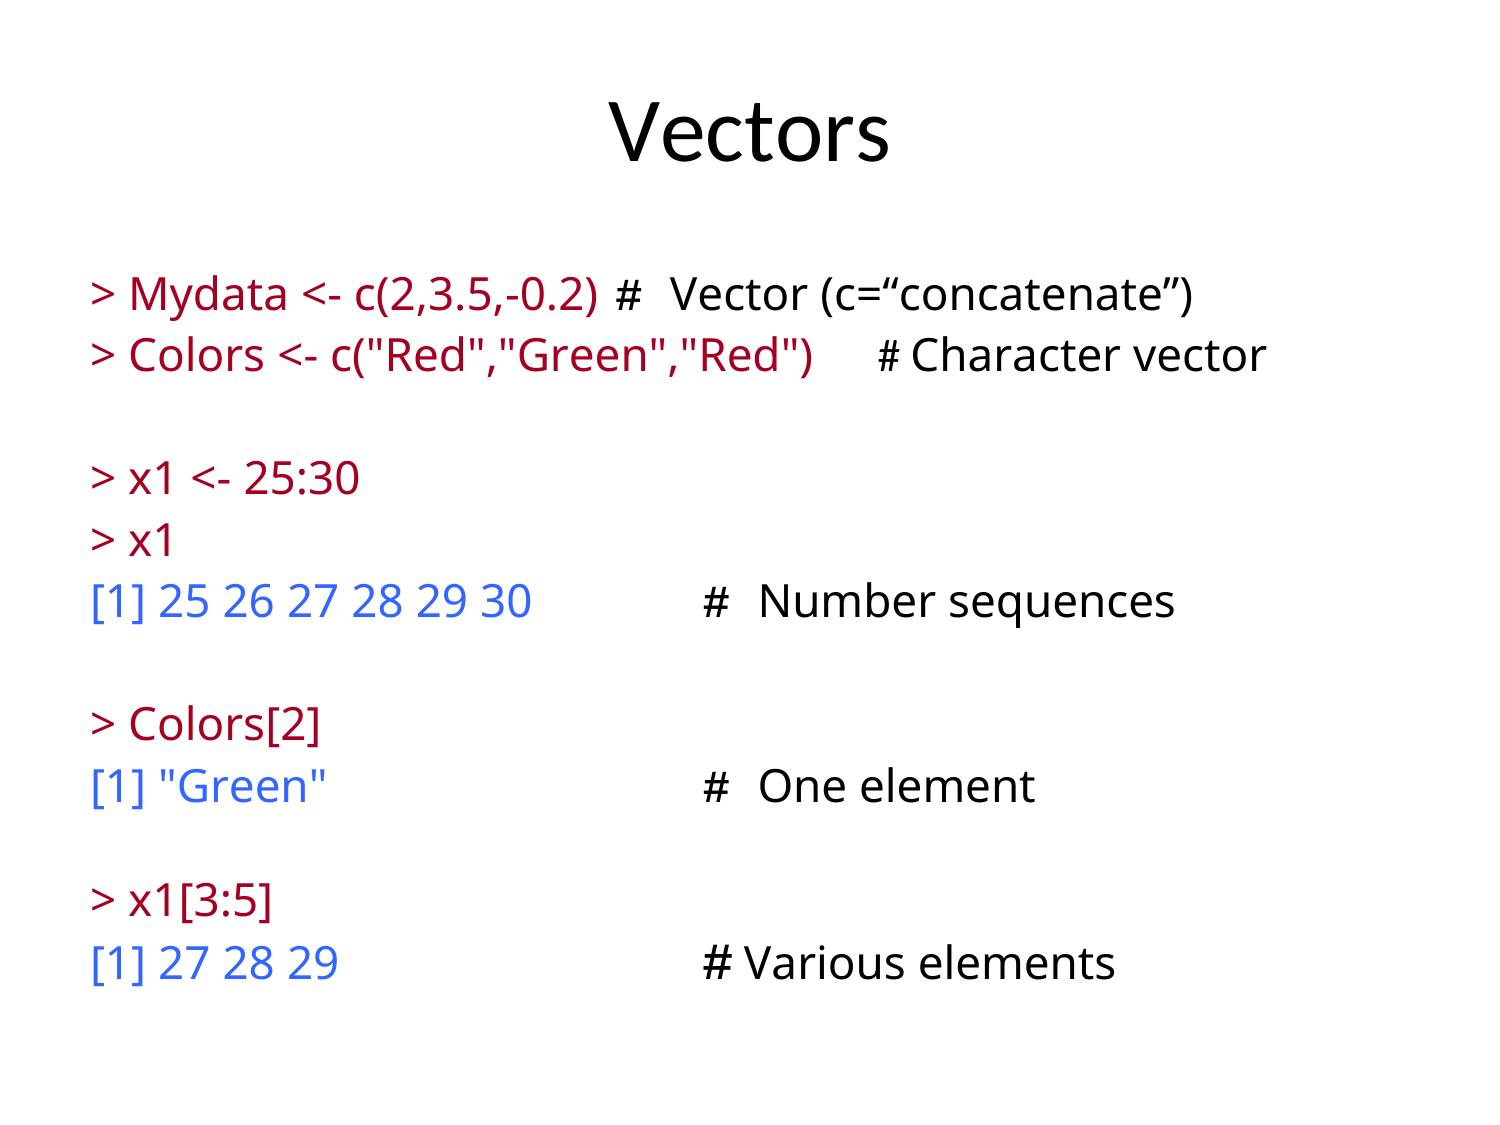

# Vectors
> Mydata <- c(2,3.5,-0.2)	# Vector (c=“concatenate”)
> Colors <- c("Red","Green","Red") 	# Character vector
> x1 <- 25:30
> x1
[1] 25 26 27 28 29 30		# Number sequences
> Colors[2]
[1] "Green"					# One element
> x1[3:5]
[1] 27 28 29 				# Various elements